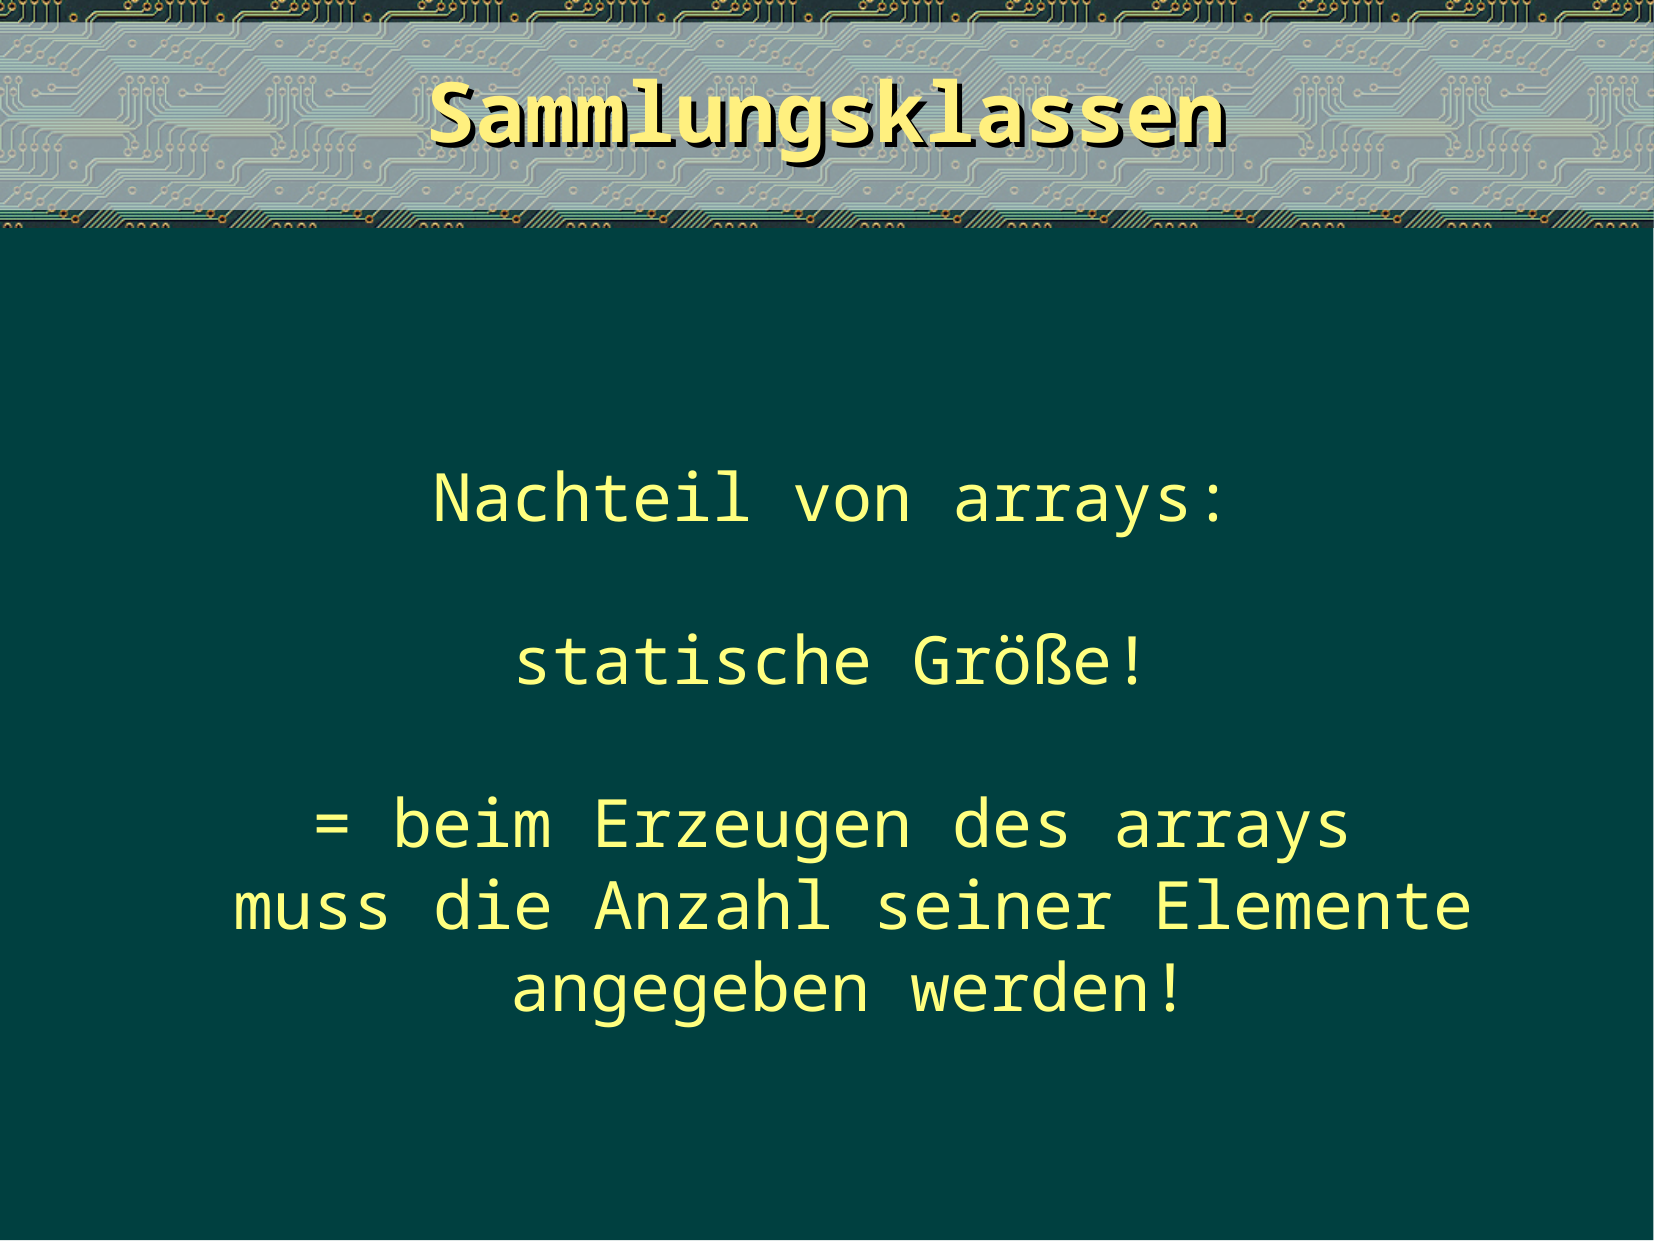

# Sammlungsklassen
Nachteil von arrays:
statische Größe!
= beim Erzeugen des arrays
 muss die Anzahl seiner Elemente angegeben werden!